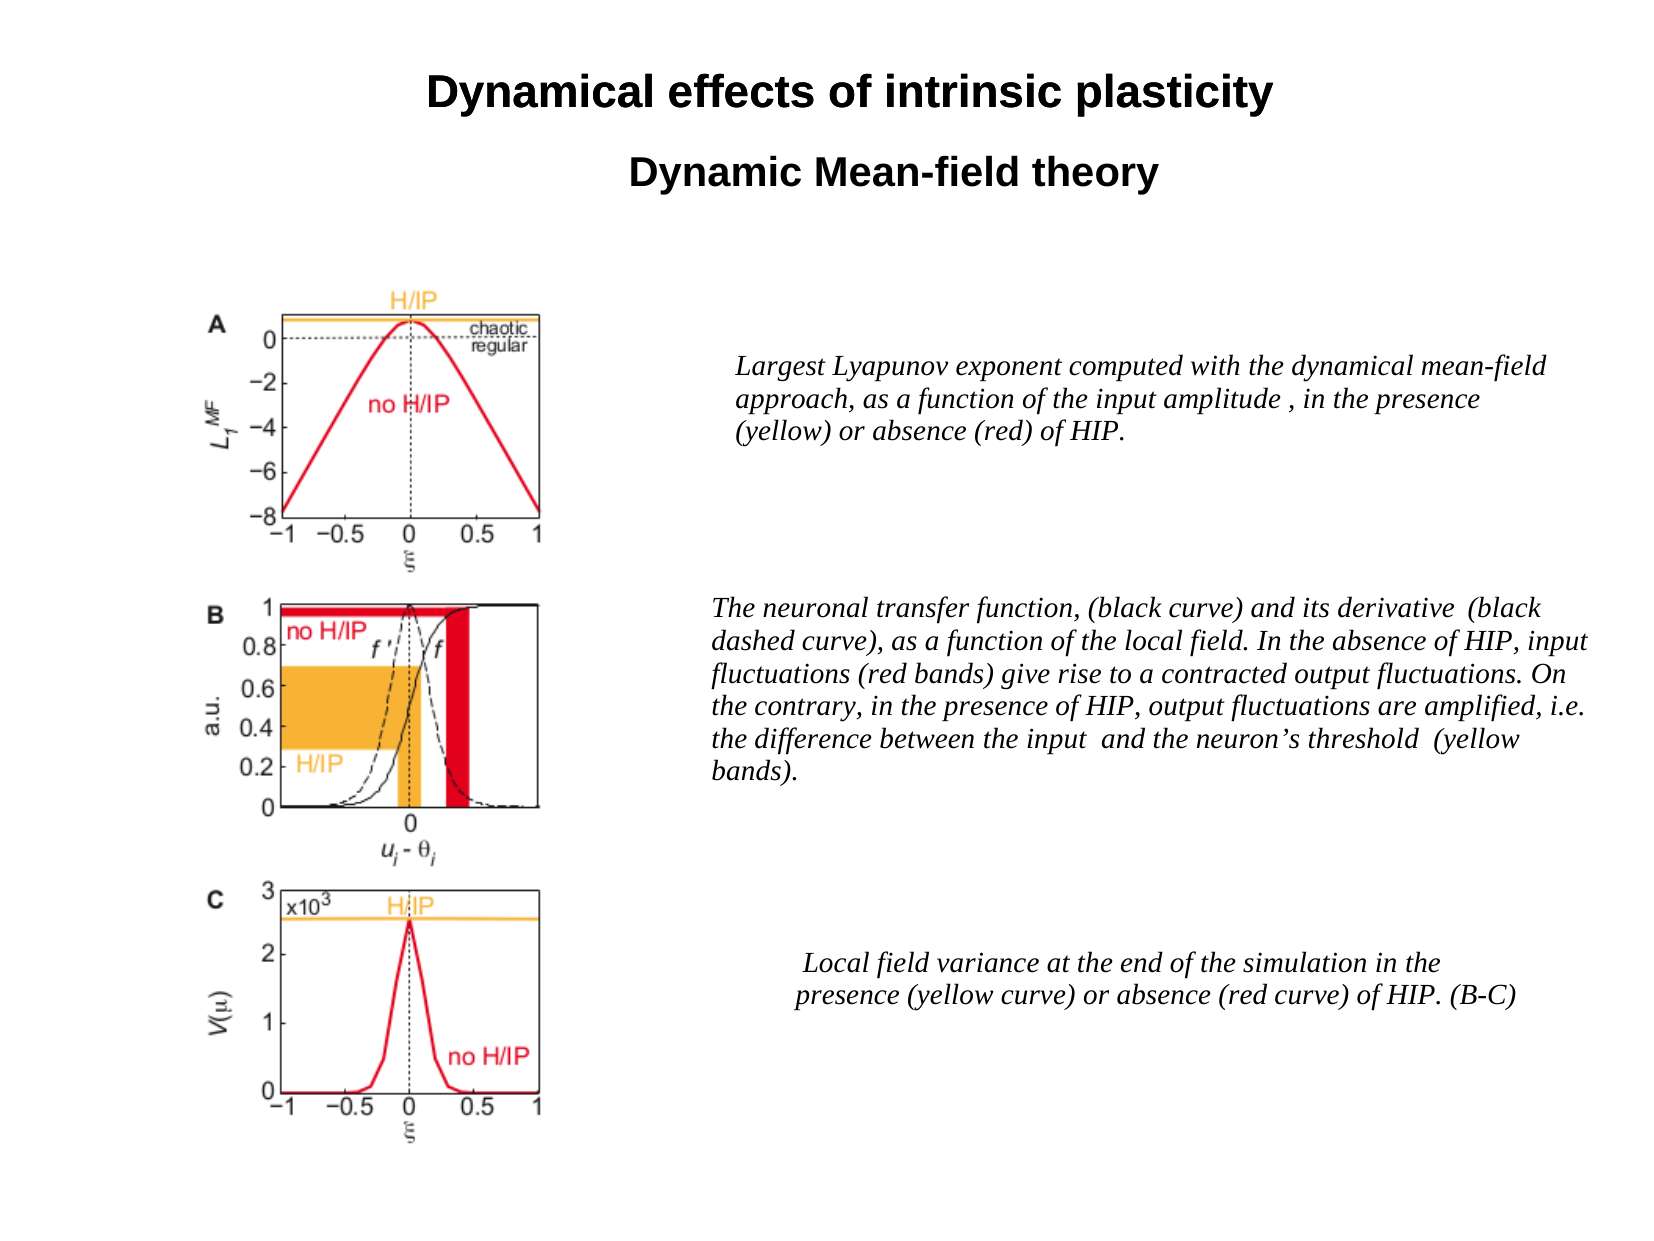

Dynamical effects of intrinsic plasticity
Dynamical effects of intrinsic plasticity
Dynamic Mean-field theory
Largest Lyapunov exponent computed with the dynamical mean-field approach, as a function of the input amplitude , in the presence (yellow) or absence (red) of HIP.
The neuronal transfer function, (black curve) and its derivative (black dashed curve), as a function of the local field. In the absence of HIP, input fluctuations (red bands) give rise to a contracted output fluctuations. On the contrary, in the presence of HIP, output fluctuations are amplified, i.e. the difference between the input and the neuron’s threshold (yellow bands).
 Local field variance at the end of the simulation in the presence (yellow curve) or absence (red curve) of HIP. (B-C)